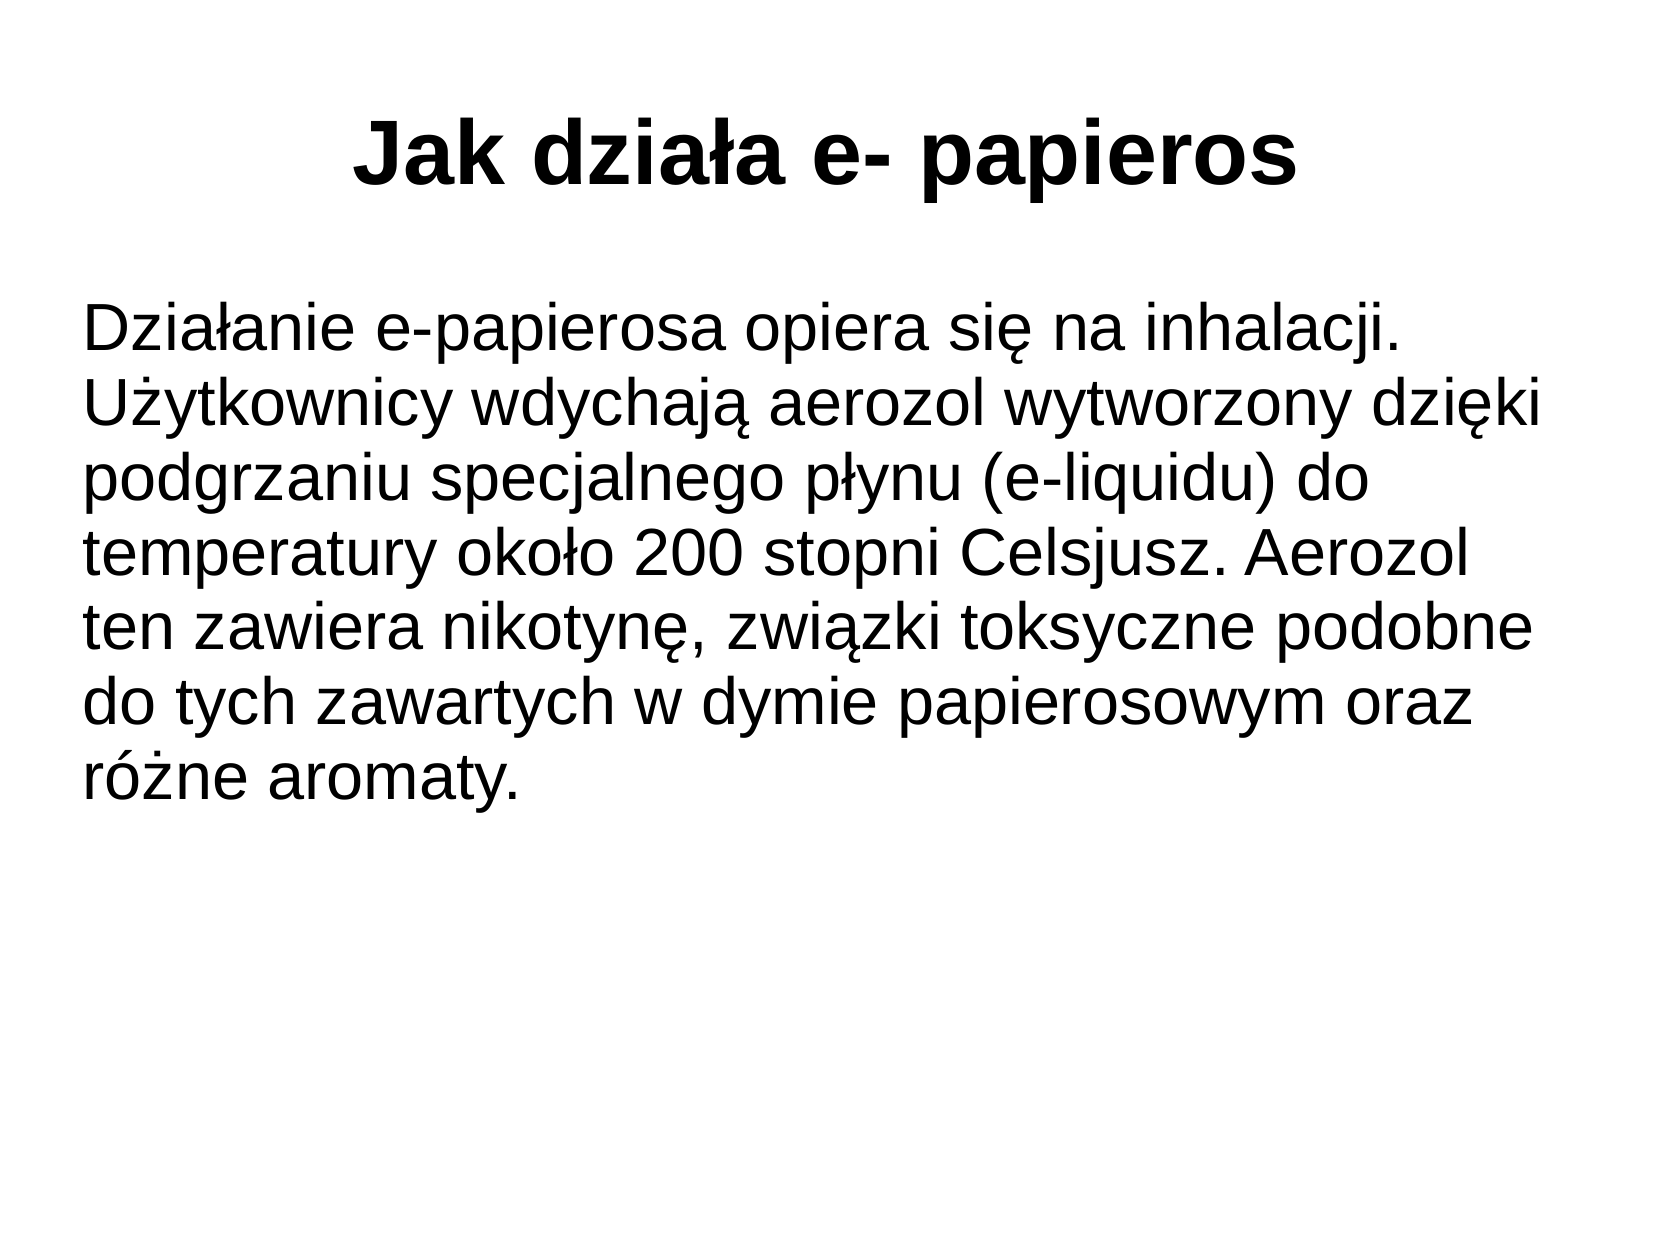

# Jak działa e- papieros
Działanie e-papierosa opiera się na inhalacji. Użytkownicy wdychają aerozol wytworzony dzięki podgrzaniu specjalnego płynu (e-liquidu) do temperatury około 200 stopni Celsjusz. Aerozol ten zawiera nikotynę, związki toksyczne podobne do tych zawartych w dymie papierosowym oraz różne aromaty.